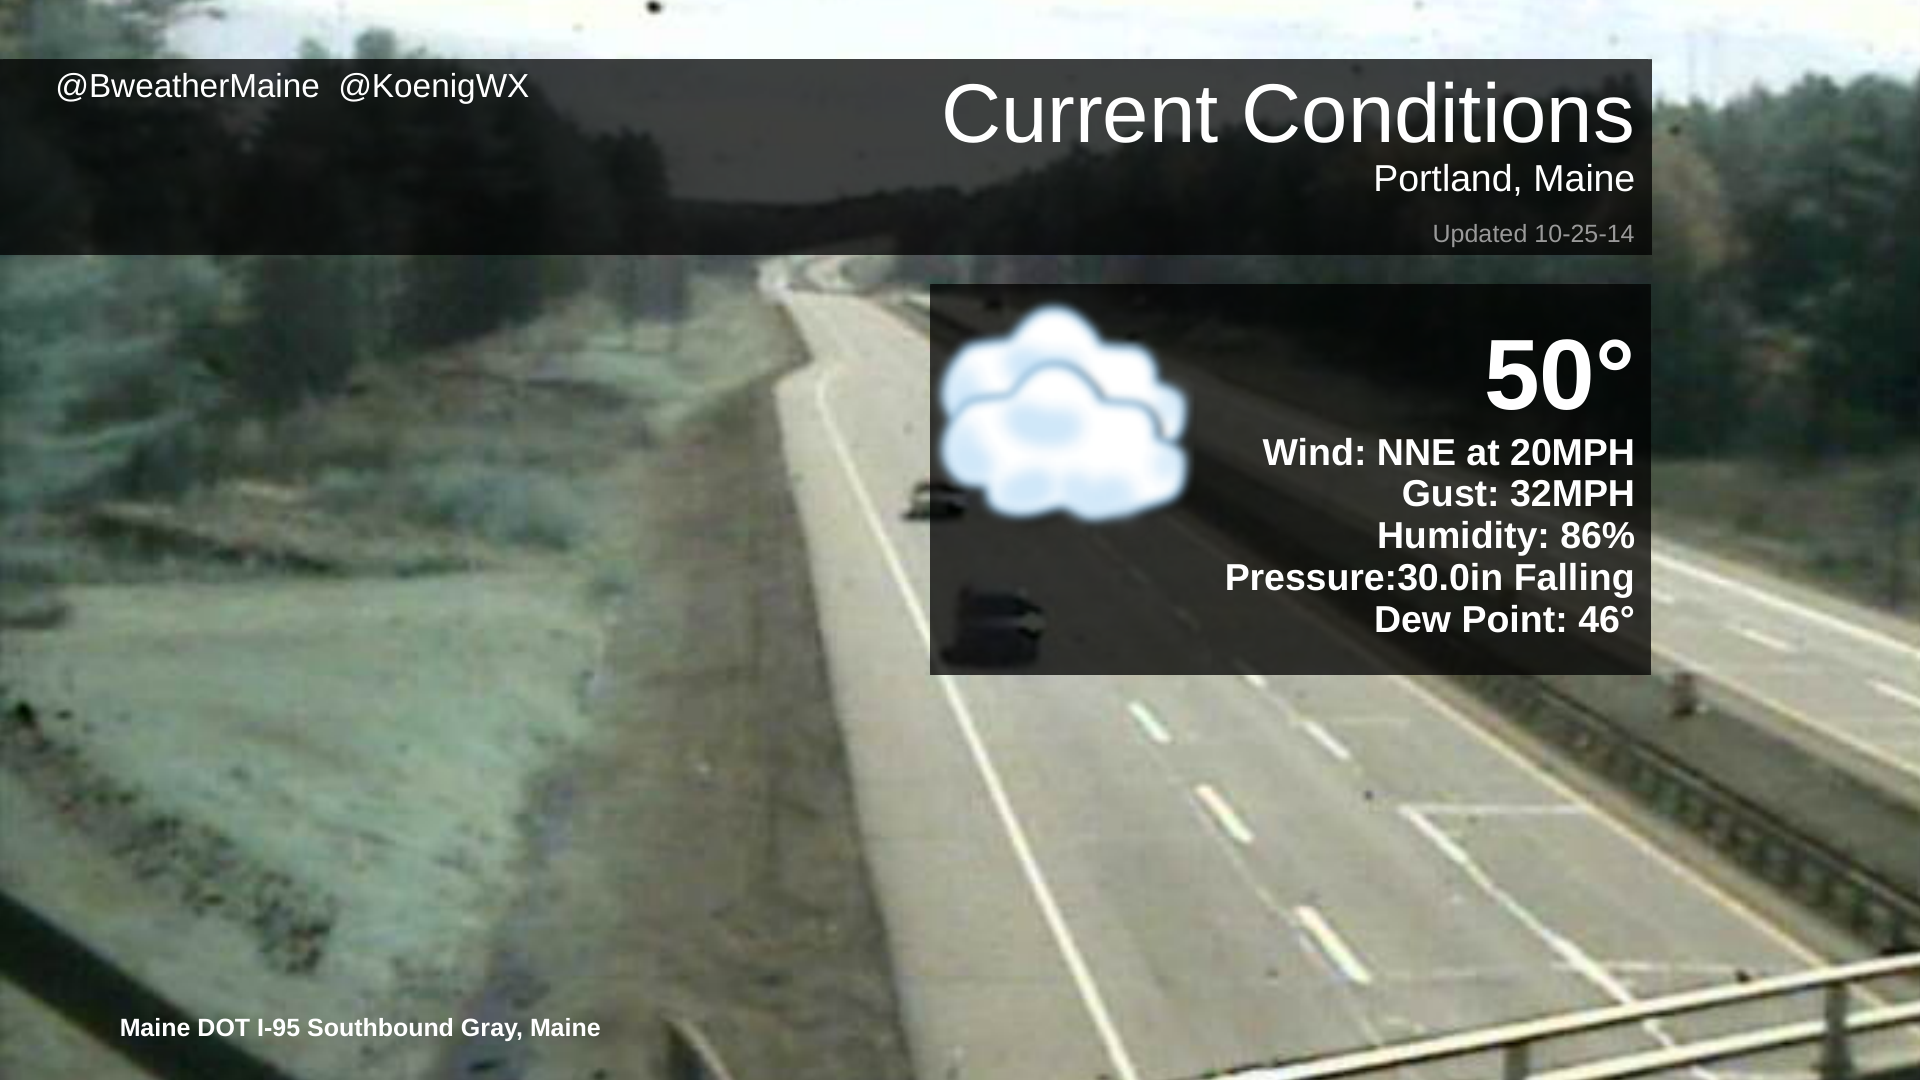

@BweatherMaine @KoenigWX
Current Conditions
Portland, Maine
Updated 10-25-14
50°
Wind: NNE at 20MPH
Gust: 32MPH
Humidity: 86%
Pressure:30.0in Falling
Dew Point: 46°
Maine DOT I-95 Southbound Gray, Maine